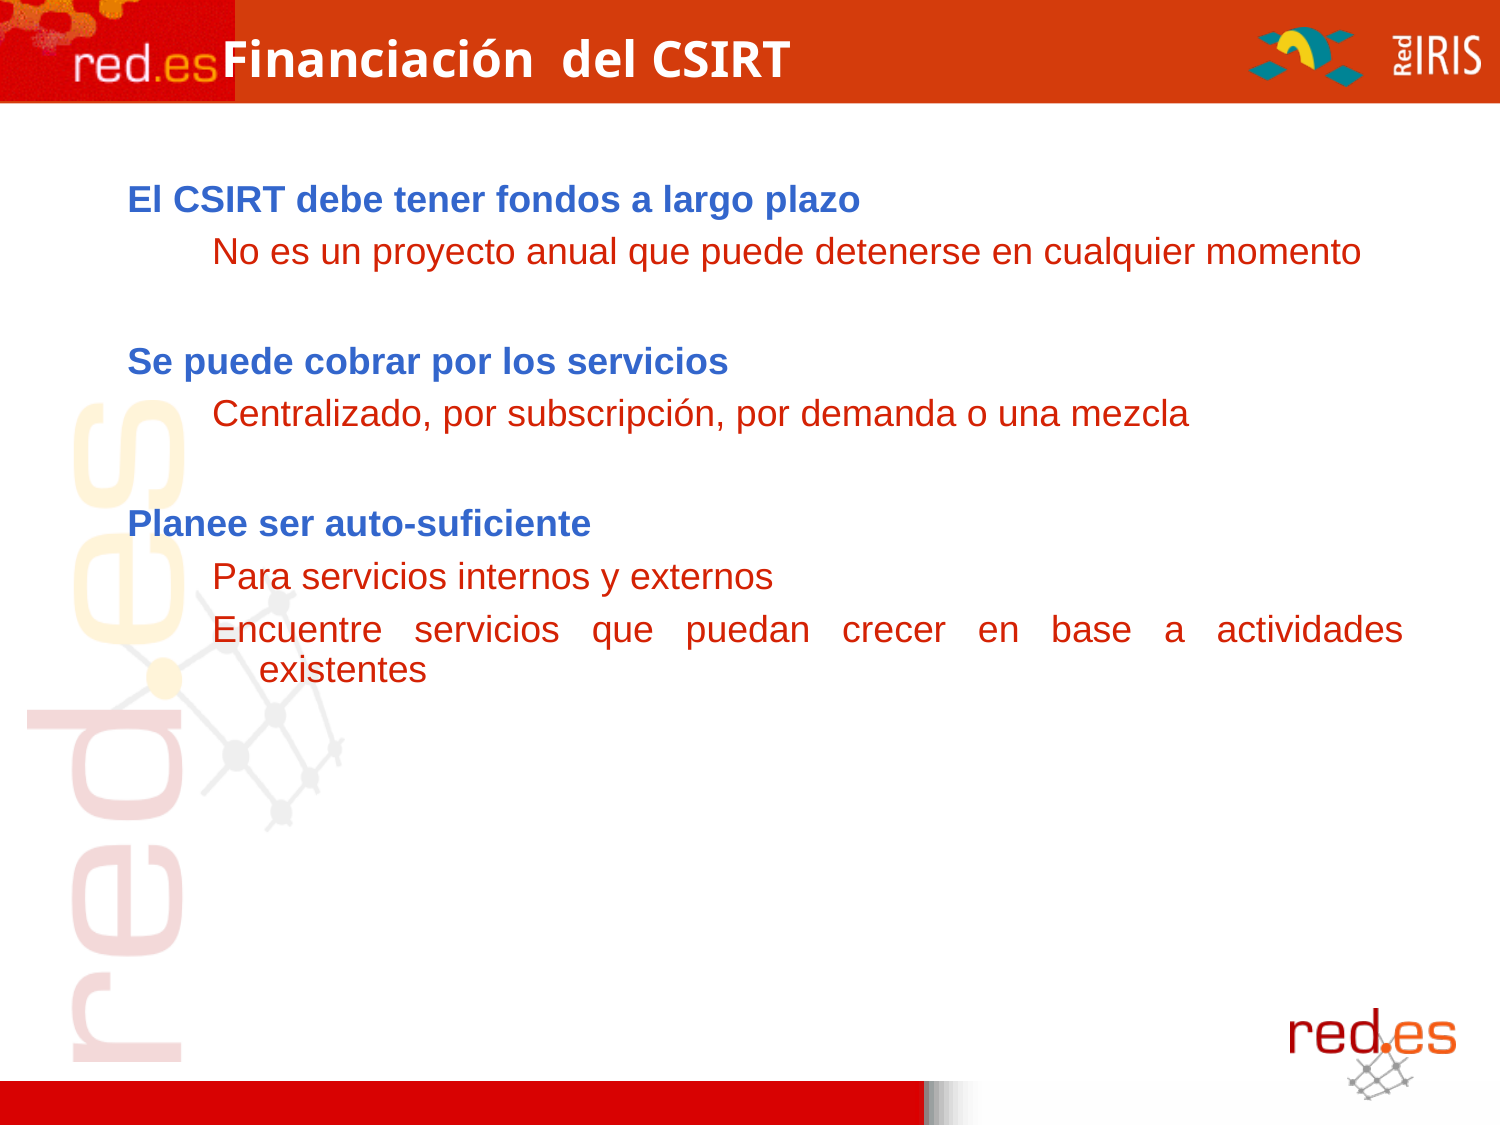

# Financiación del CSIRT
El CSIRT debe tener fondos a largo plazo
No es un proyecto anual que puede detenerse en cualquier momento
Se puede cobrar por los servicios
Centralizado, por subscripción, por demanda o una mezcla
Planee ser auto-suficiente
Para servicios internos y externos
Encuentre servicios que puedan crecer en base a actividades existentes